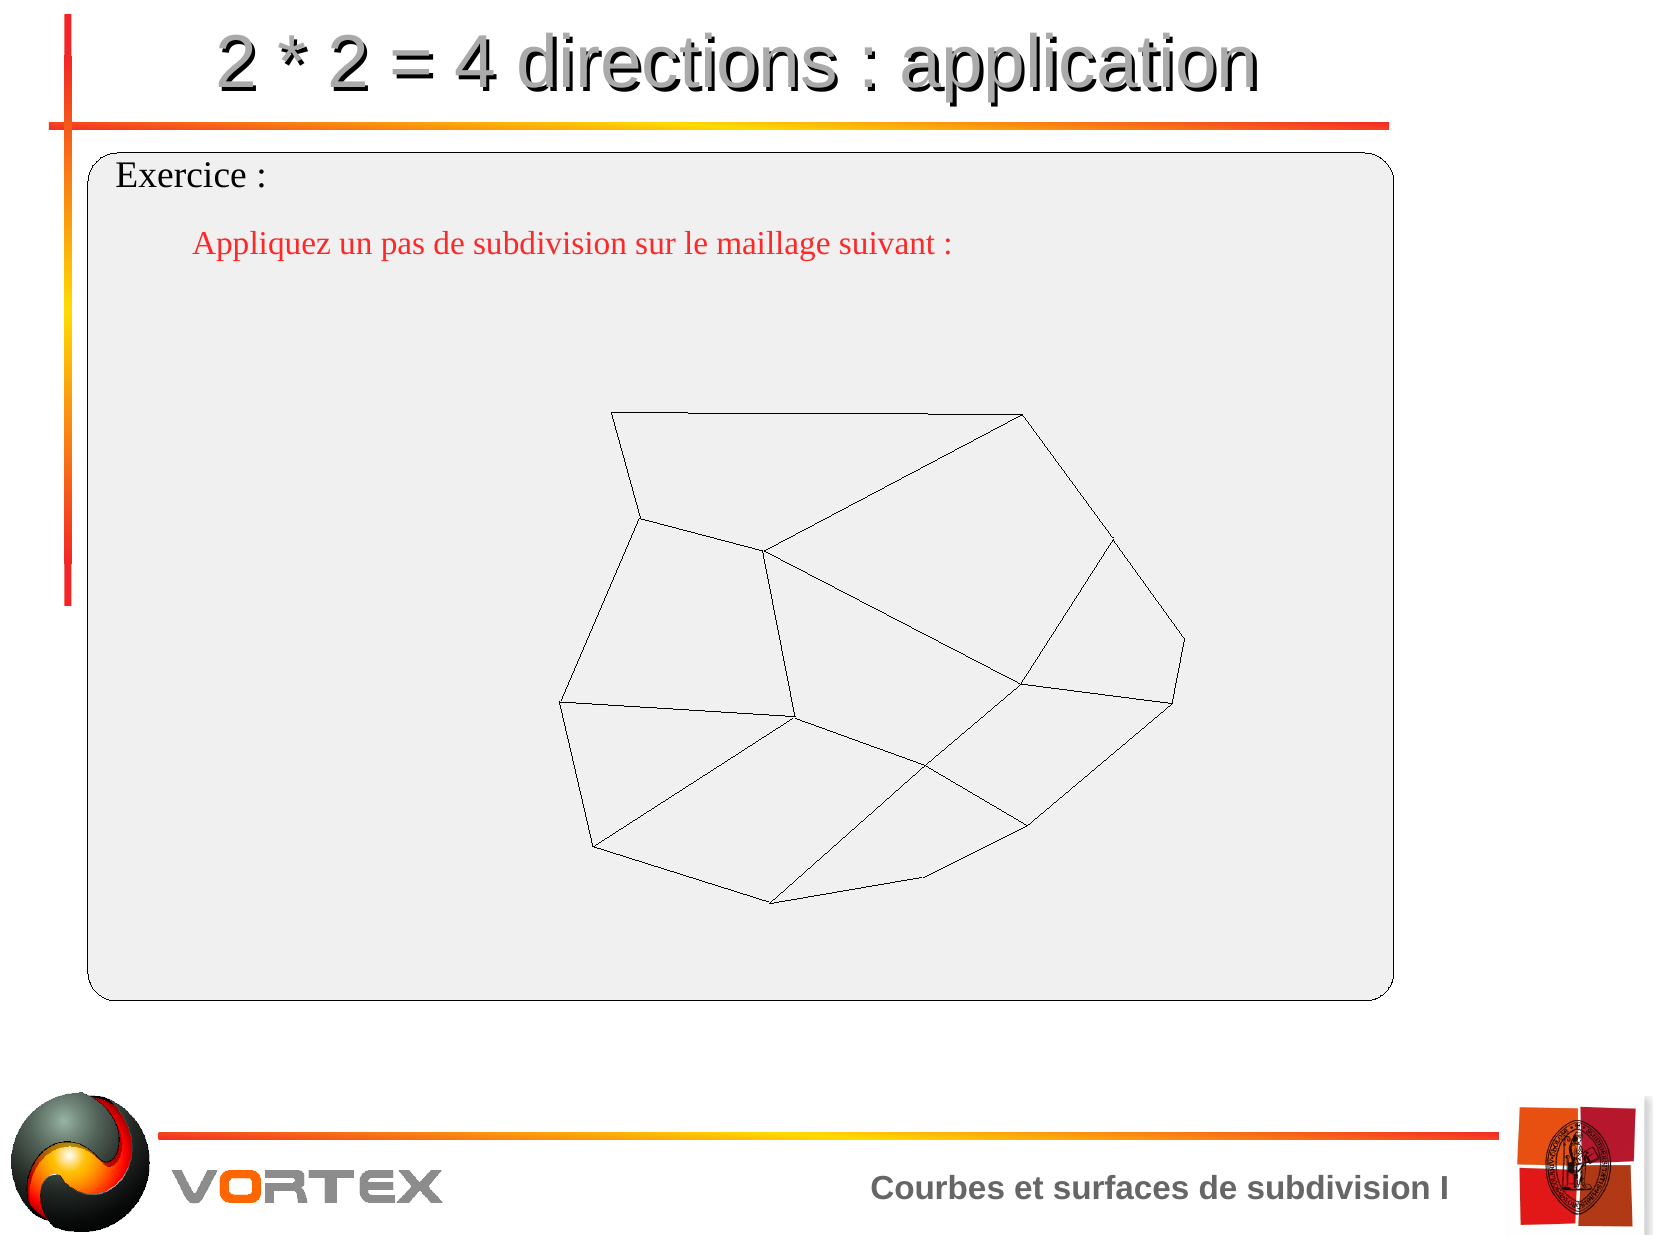

# 2 * 2 = 4 directions : application
Exercice :
Appliquez un pas de subdivision sur le maillage suivant :